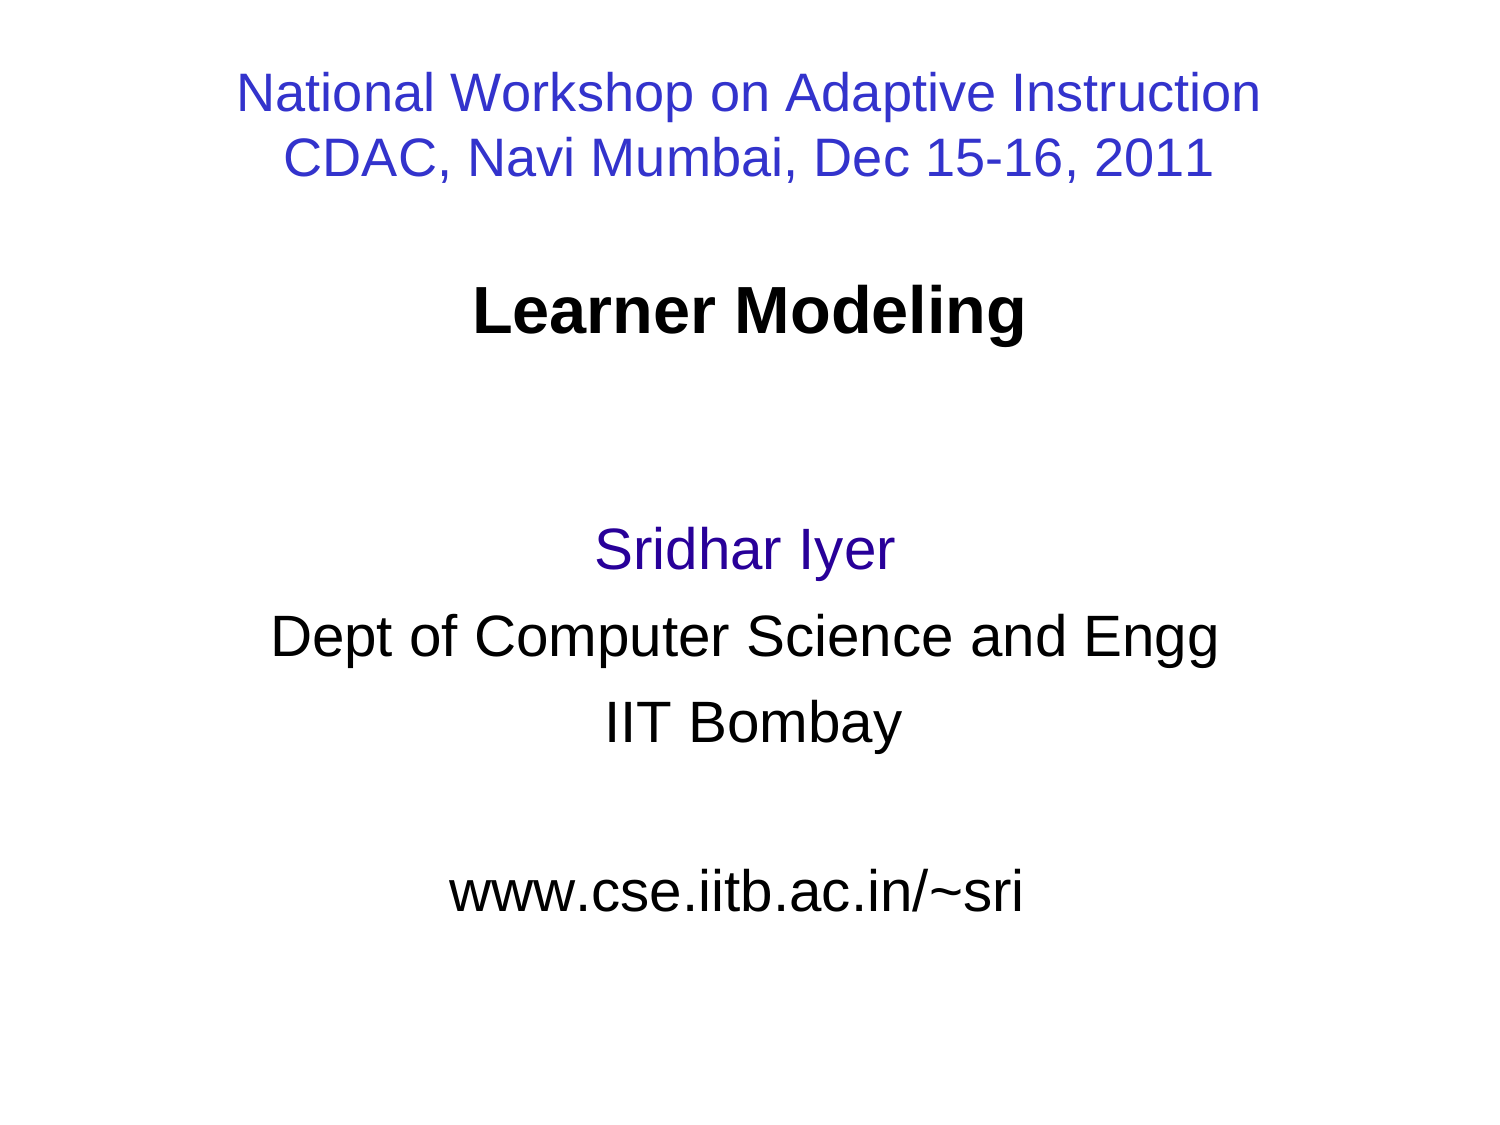

# National Workshop on Adaptive Instruction CDAC, Navi Mumbai, Dec 15-16, 2011 Learner Modeling
Sridhar Iyer
Dept of Computer Science and Engg
 IIT Bombay
www.cse.iitb.ac.in/~sri